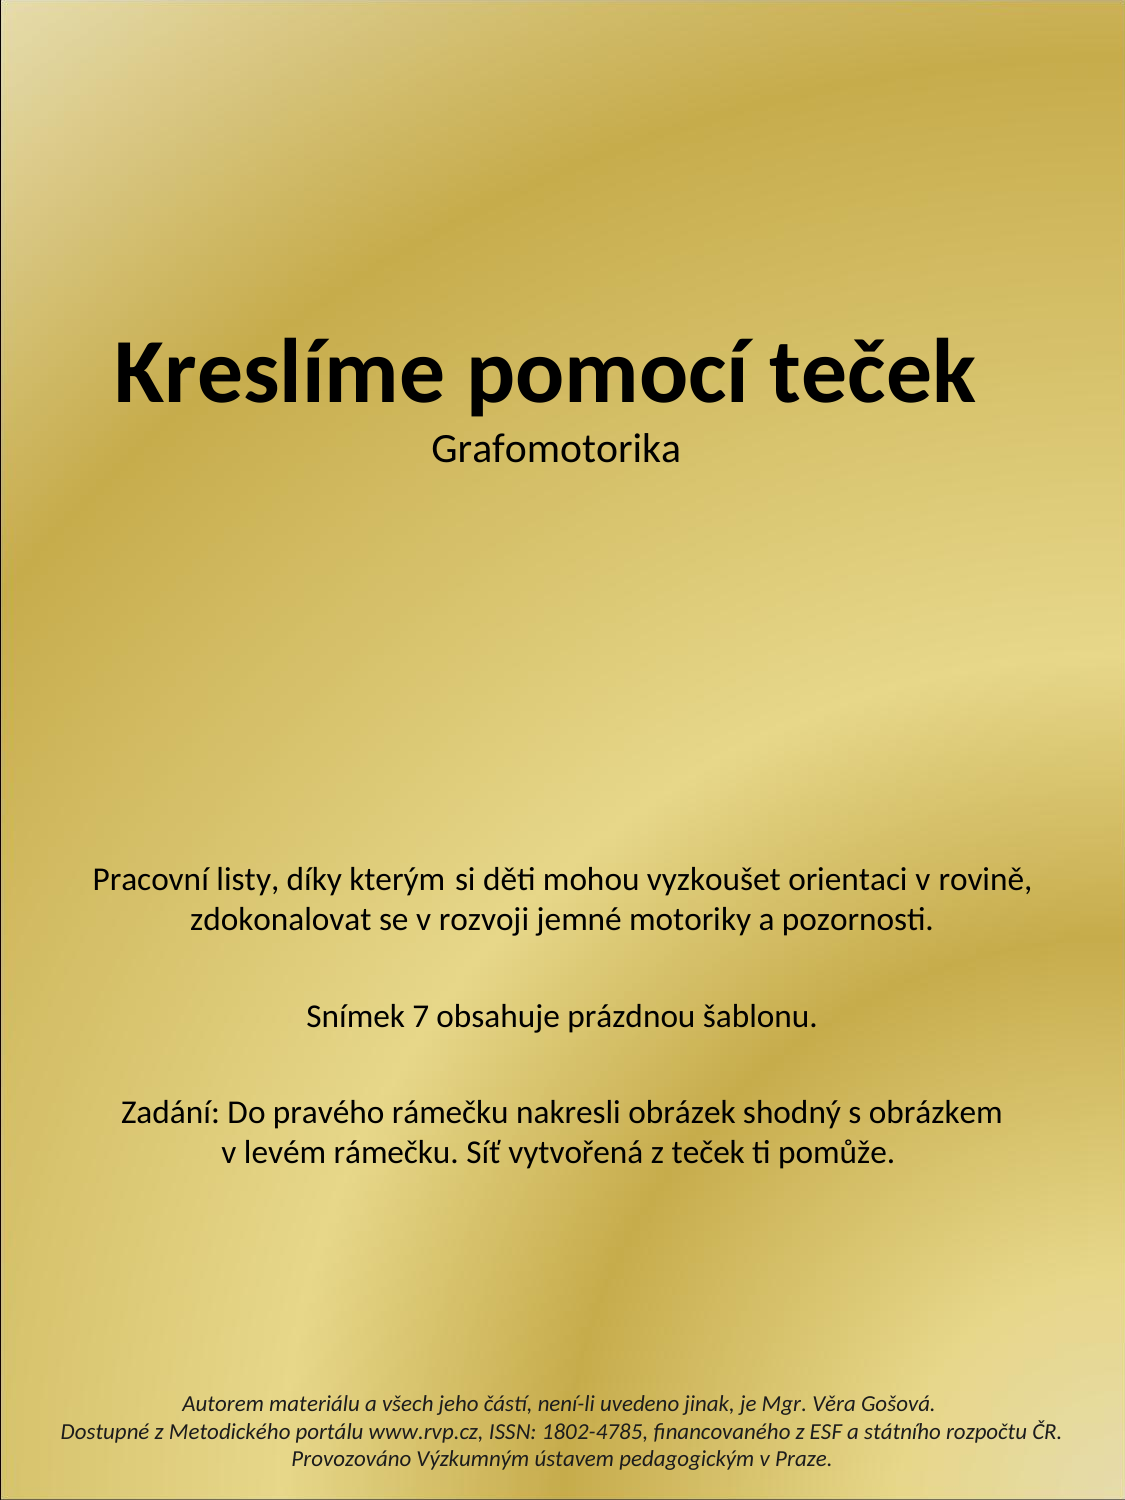

# Kreslíme pomocí teček Grafomotorika
Pracovní listy, díky kterým si děti mohou vyzkoušet orientaci v rovině, zdokonalovat se v rozvoji jemné motoriky a pozornosti.
Snímek 7 obsahuje prázdnou šablonu.
Zadání: Do pravého rámečku nakresli obrázek shodný s obrázkem
v levém rámečku. Síť vytvořená z teček ti pomůže.
Autorem materiálu a všech jeho částí, není-li uvedeno jinak, je Mgr. Věra Gošová.
Dostupné z Metodického portálu www.rvp.cz, ISSN: 1802-4785, financovaného z ESF a státního rozpočtu ČR. Provozováno Výzkumným ústavem pedagogickým v Praze.